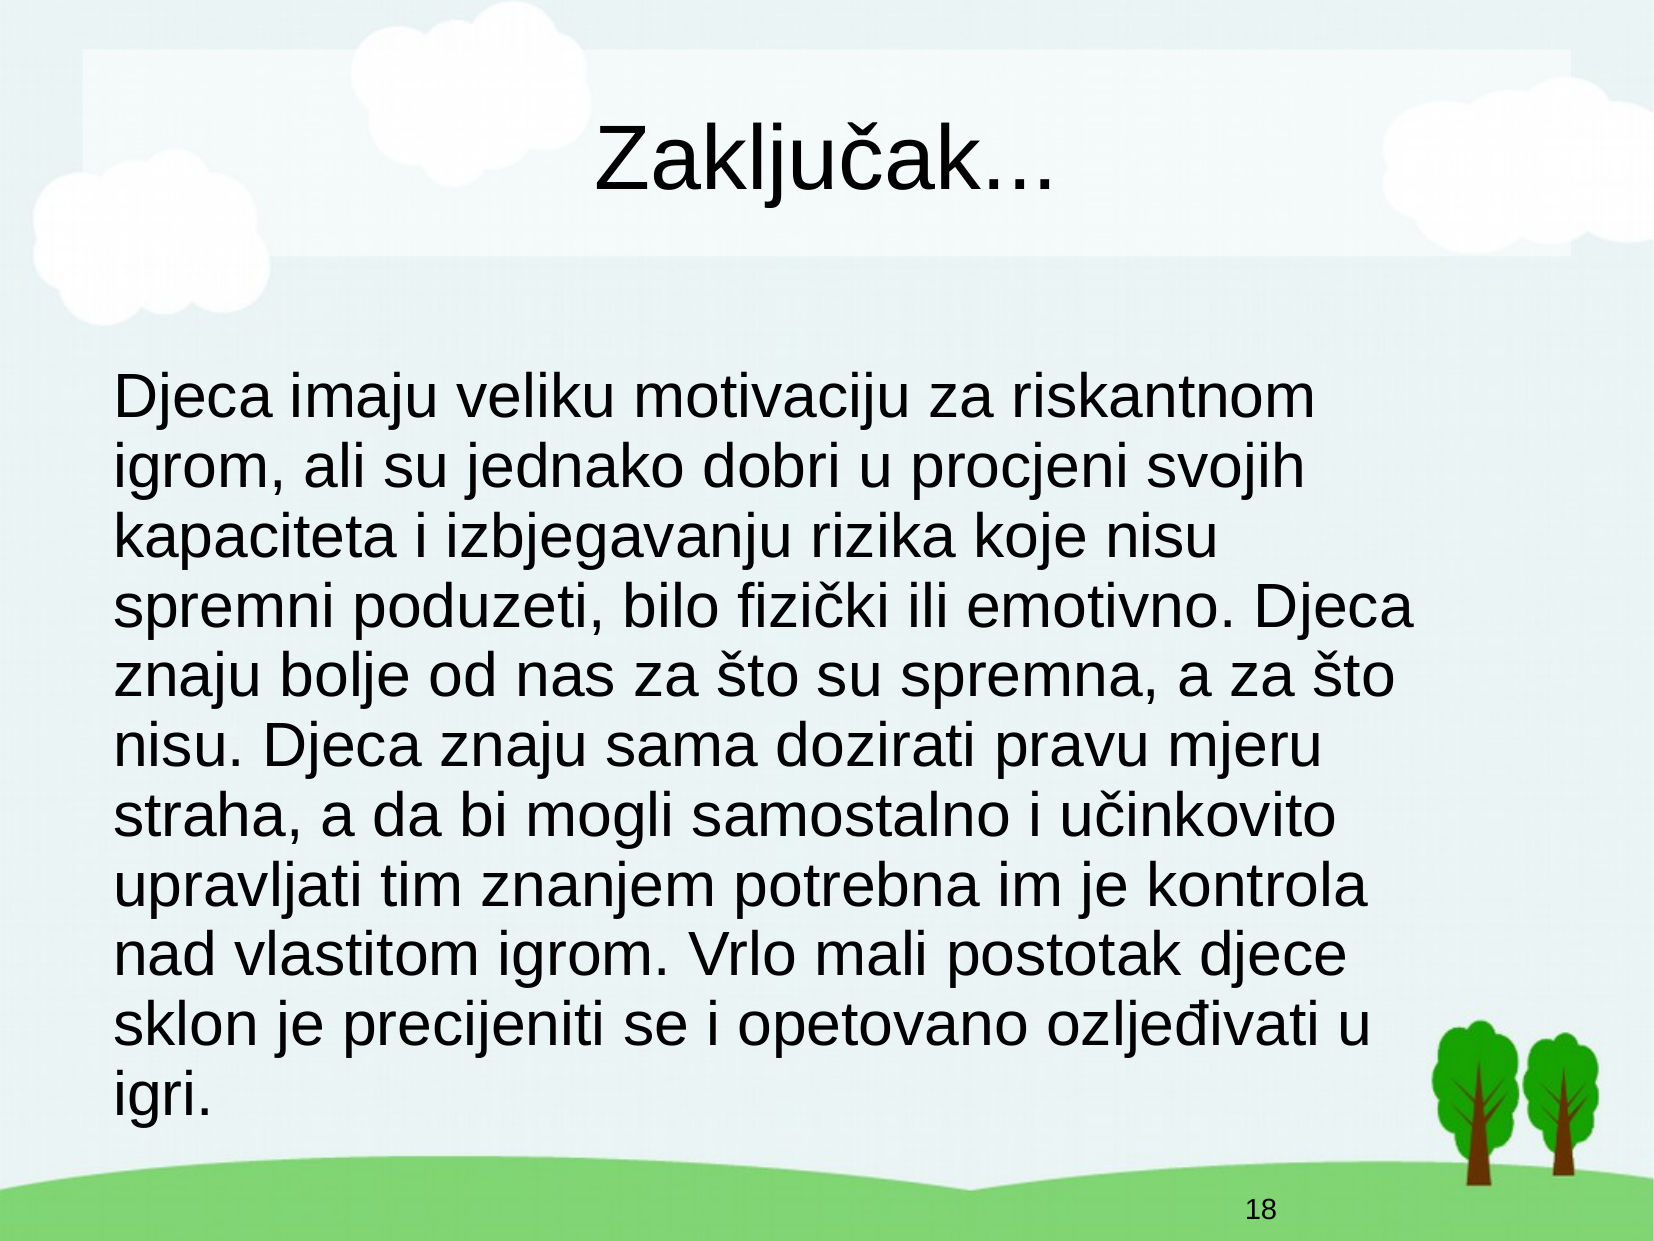

# Zaključak...
Djeca imaju veliku motivaciju za riskantnom igrom, ali su jednako dobri u procjeni svojih kapaciteta i izbjegavanju rizika koje nisu spremni poduzeti, bilo fizički ili emotivno. Djeca znaju bolje od nas za što su spremna, a za što nisu. Djeca znaju sama dozirati pravu mjeru straha, a da bi mogli samostalno i učinkovito upravljati tim znanjem potrebna im je kontrola nad vlastitom igrom. Vrlo mali postotak djece sklon je precijeniti se i opetovano ozljeđivati u igri.